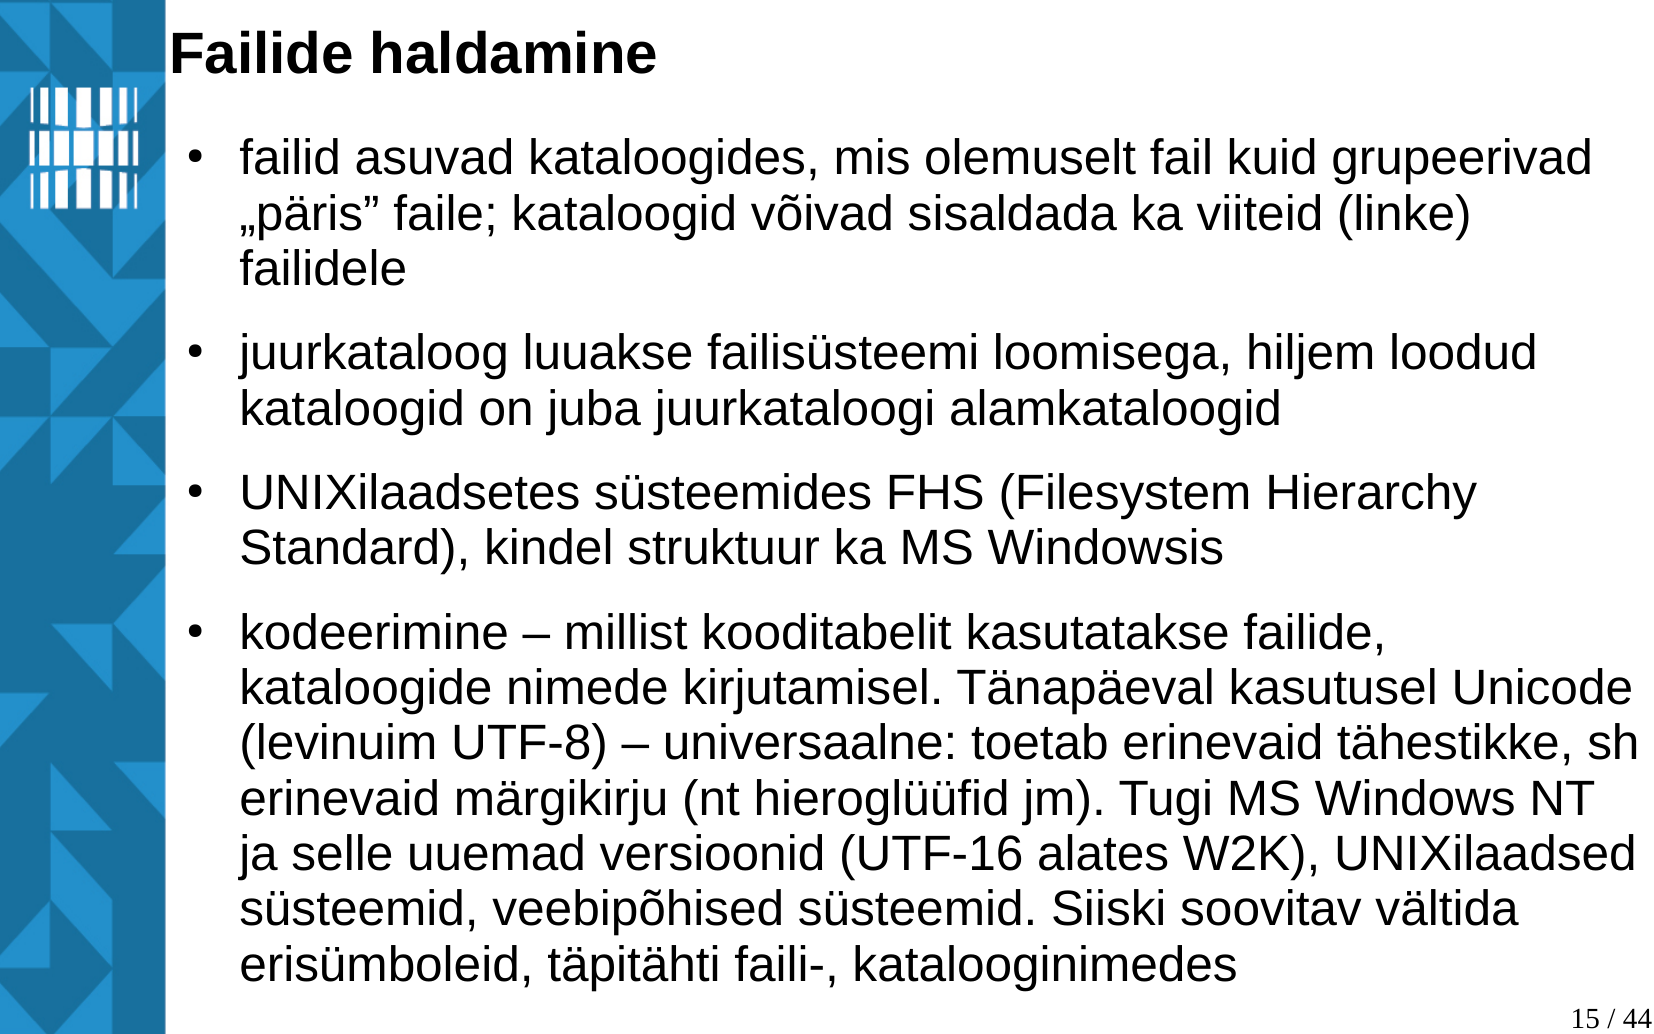

# Failide haldamine
failid asuvad kataloogides, mis olemuselt fail kuid grupeerivad „päris” faile; kataloogid võivad sisaldada ka viiteid (linke) failidele
juurkataloog luuakse failisüsteemi loomisega, hiljem loodud kataloogid on juba juurkataloogi alamkataloogid
UNIXilaadsetes süsteemides FHS (Filesystem Hierarchy Standard), kindel struktuur ka MS Windowsis
kodeerimine – millist kooditabelit kasutatakse failide, kataloogide nimede kirjutamisel. Tänapäeval kasutusel Unicode (levinuim UTF-8) – universaalne: toetab erinevaid tähestikke, sh erinevaid märgikirju (nt hieroglüüfid jm). Tugi MS Windows NT ja selle uuemad versioonid (UTF-16 alates W2K), UNIXilaadsed süsteemid, veebipõhised süsteemid. Siiski soovitav vältida erisümboleid, täpitähti faili-, katalooginimedes
15